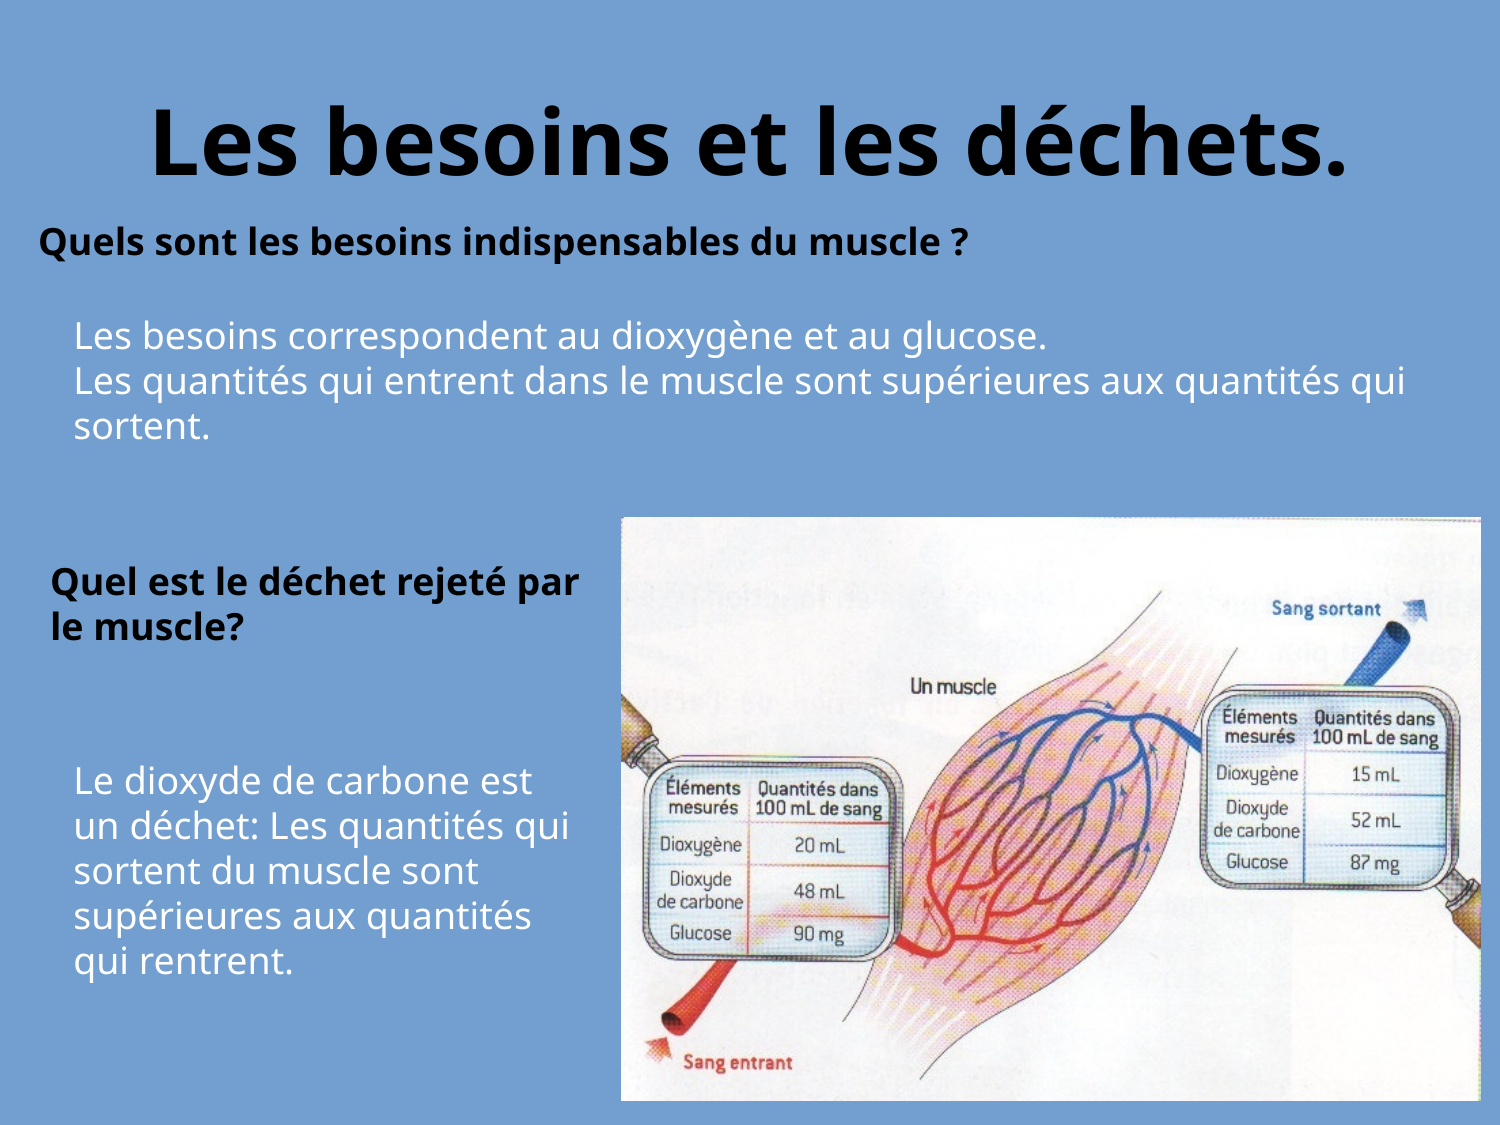

Les besoins et les déchets.
Quels sont les besoins indispensables du muscle ?
Les besoins correspondent au dioxygène et au glucose.
Les quantités qui entrent dans le muscle sont supérieures aux quantités qui sortent.
Quel est le déchet rejeté par le muscle?
Le dioxyde de carbone est un déchet: Les quantités qui sortent du muscle sont supérieures aux quantités qui rentrent.